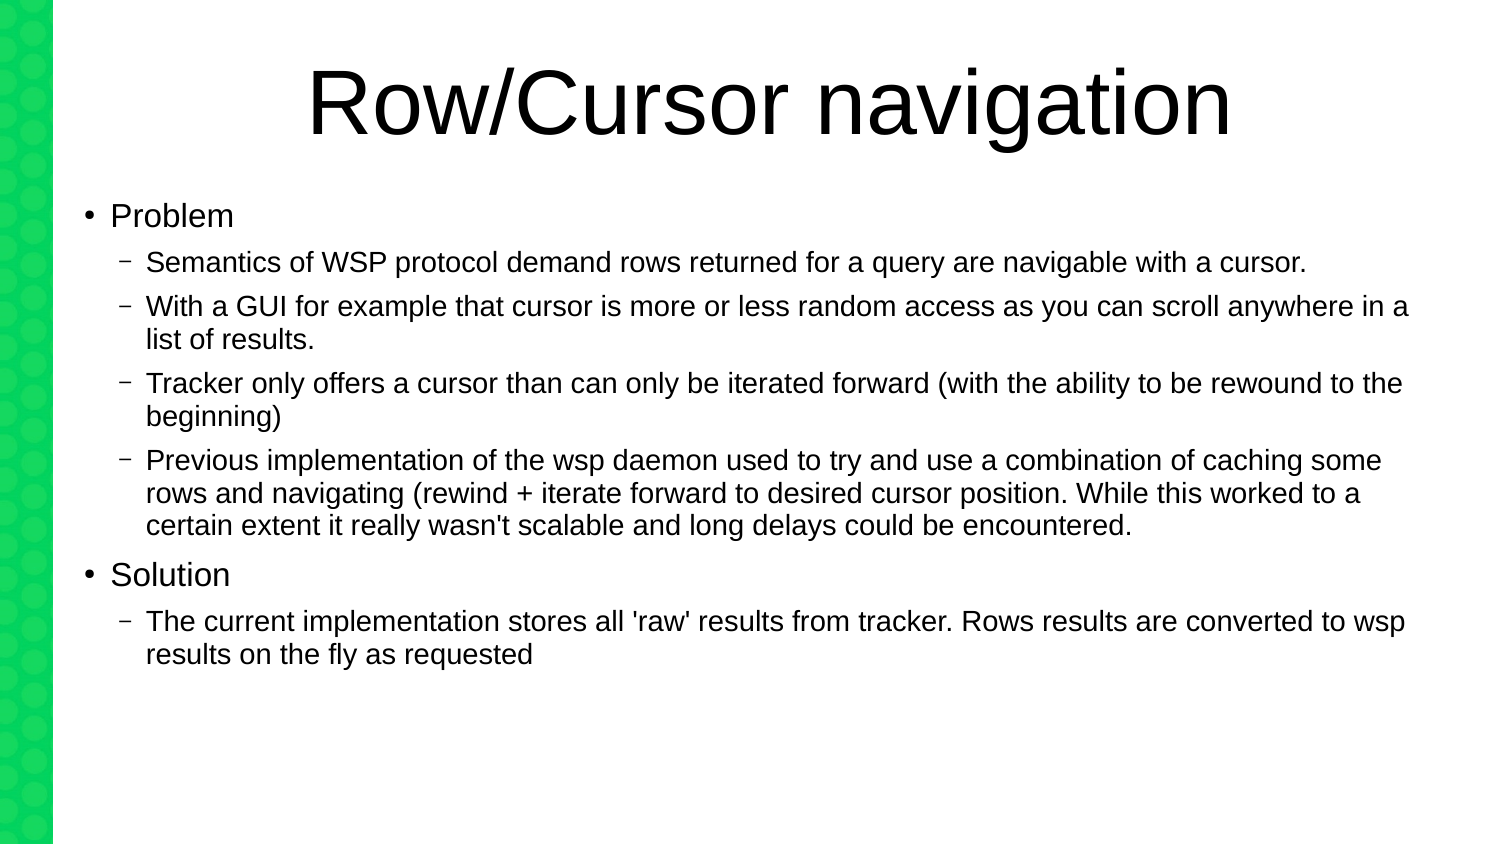

# Row/Cursor navigation
Problem
Semantics of WSP protocol demand rows returned for a query are navigable with a cursor.
With a GUI for example that cursor is more or less random access as you can scroll anywhere in a list of results.
Tracker only offers a cursor than can only be iterated forward (with the ability to be rewound to the beginning)
Previous implementation of the wsp daemon used to try and use a combination of caching some rows and navigating (rewind + iterate forward to desired cursor position. While this worked to a certain extent it really wasn't scalable and long delays could be encountered.
Solution
The current implementation stores all 'raw' results from tracker. Rows results are converted to wsp results on the fly as requested